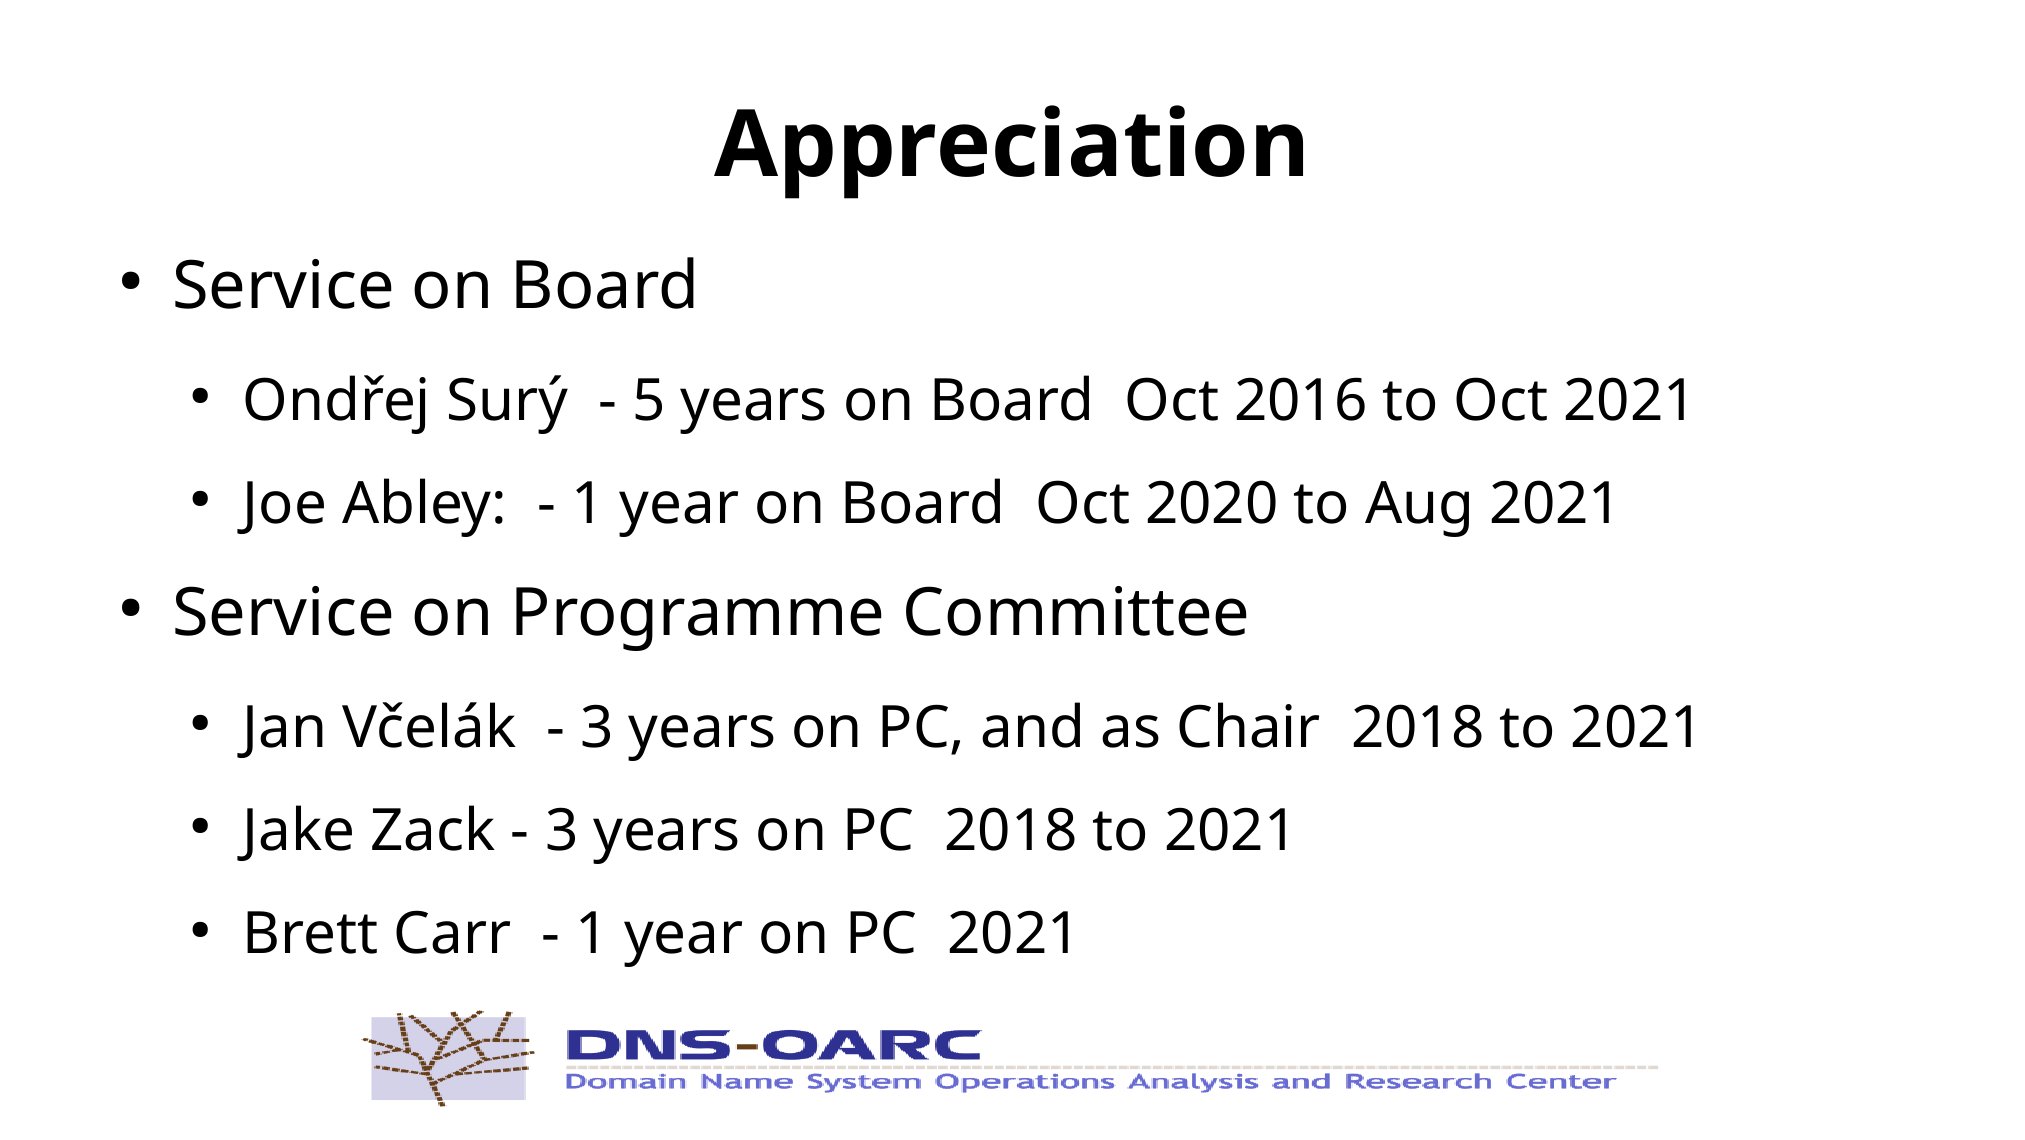

# Appreciation
Service on Board
Ondřej Surý - 5 years on Board Oct 2016 to Oct 2021
Joe Abley: - 1 year on Board Oct 2020 to Aug 2021
Service on Programme Committee
Jan Včelák - 3 years on PC, and as Chair 2018 to 2021
Jake Zack - 3 years on PC 2018 to 2021
Brett Carr - 1 year on PC 2021